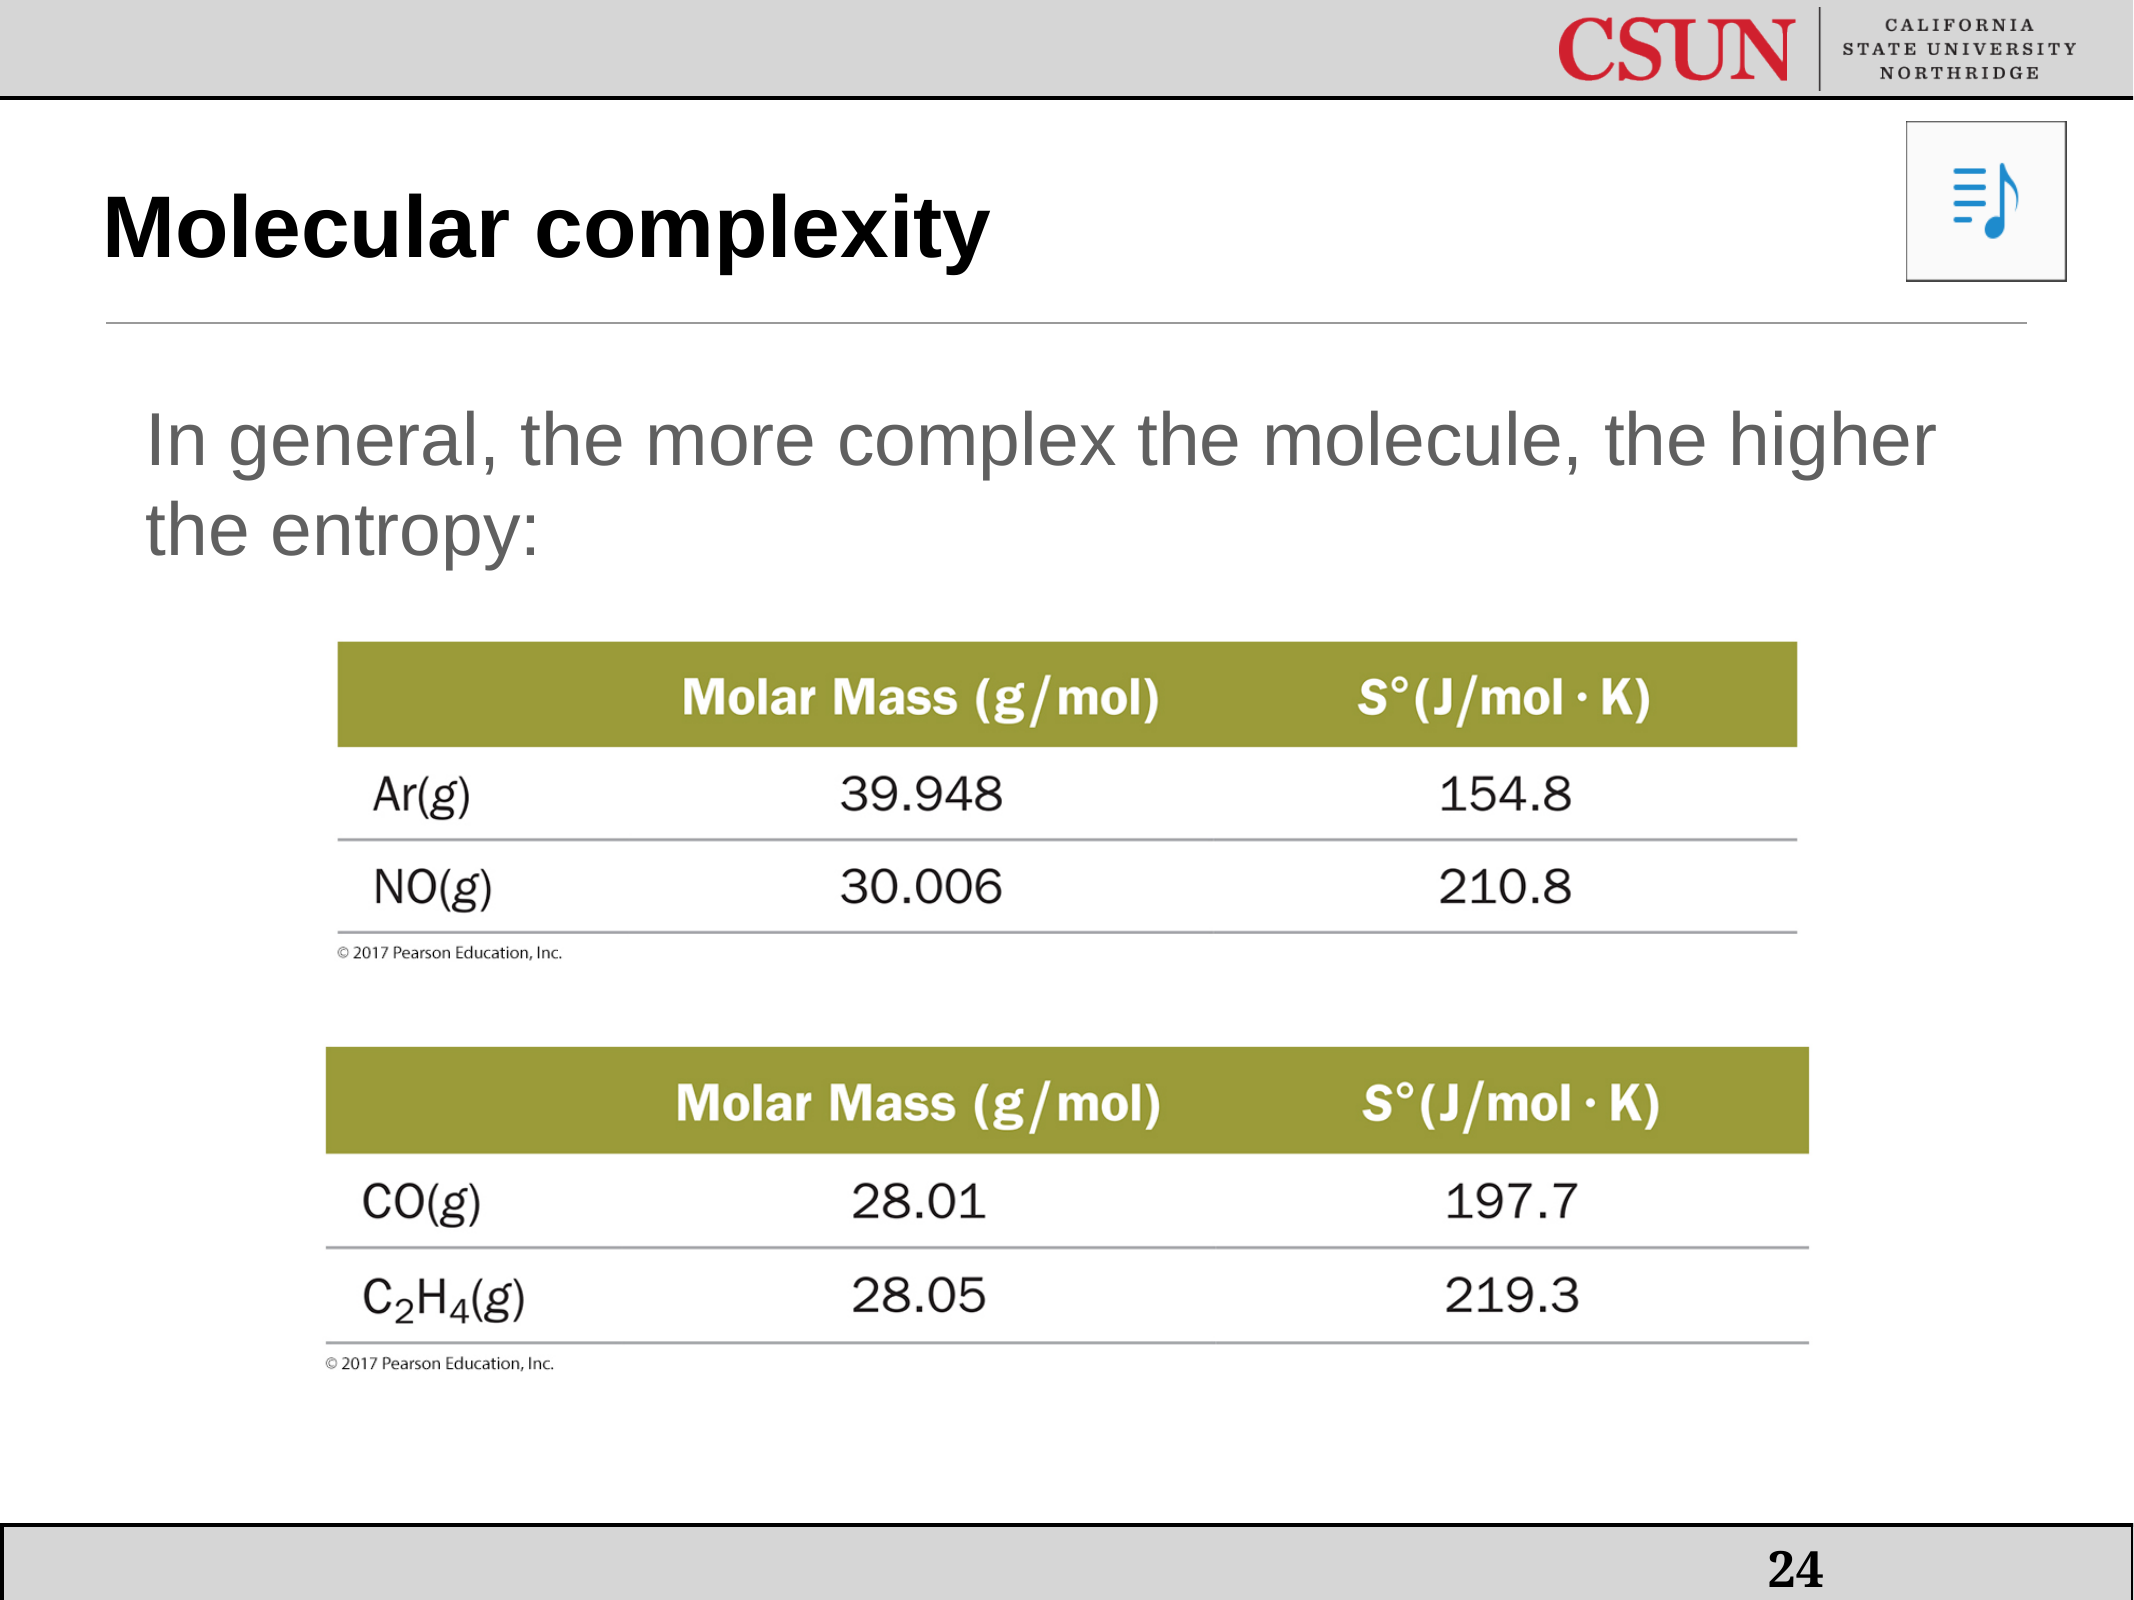

# Molecular complexity
In general, the more complex the molecule, the higher the entropy:
24